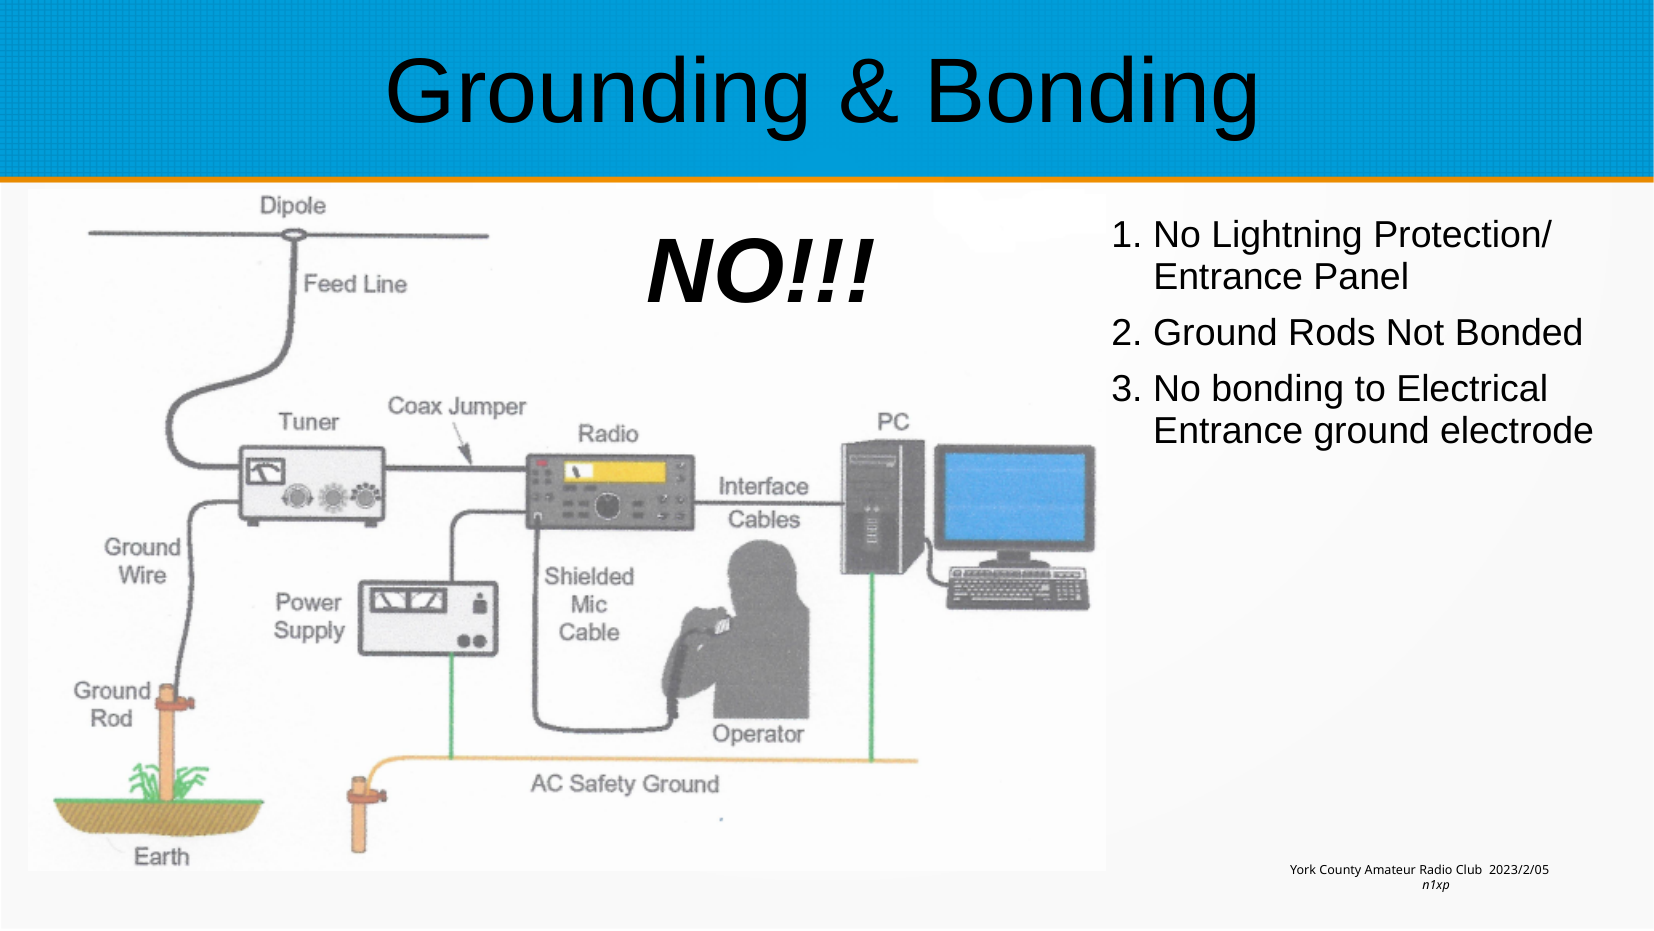

Grounding & Bonding
1. No Lightning Protection/
 Entrance Panel
2. Ground Rods Not Bonded
3. No bonding to Electrical Entrance ground electrode
NO!!!
York County Amateur Radio Club 2023/2/05
n1xp